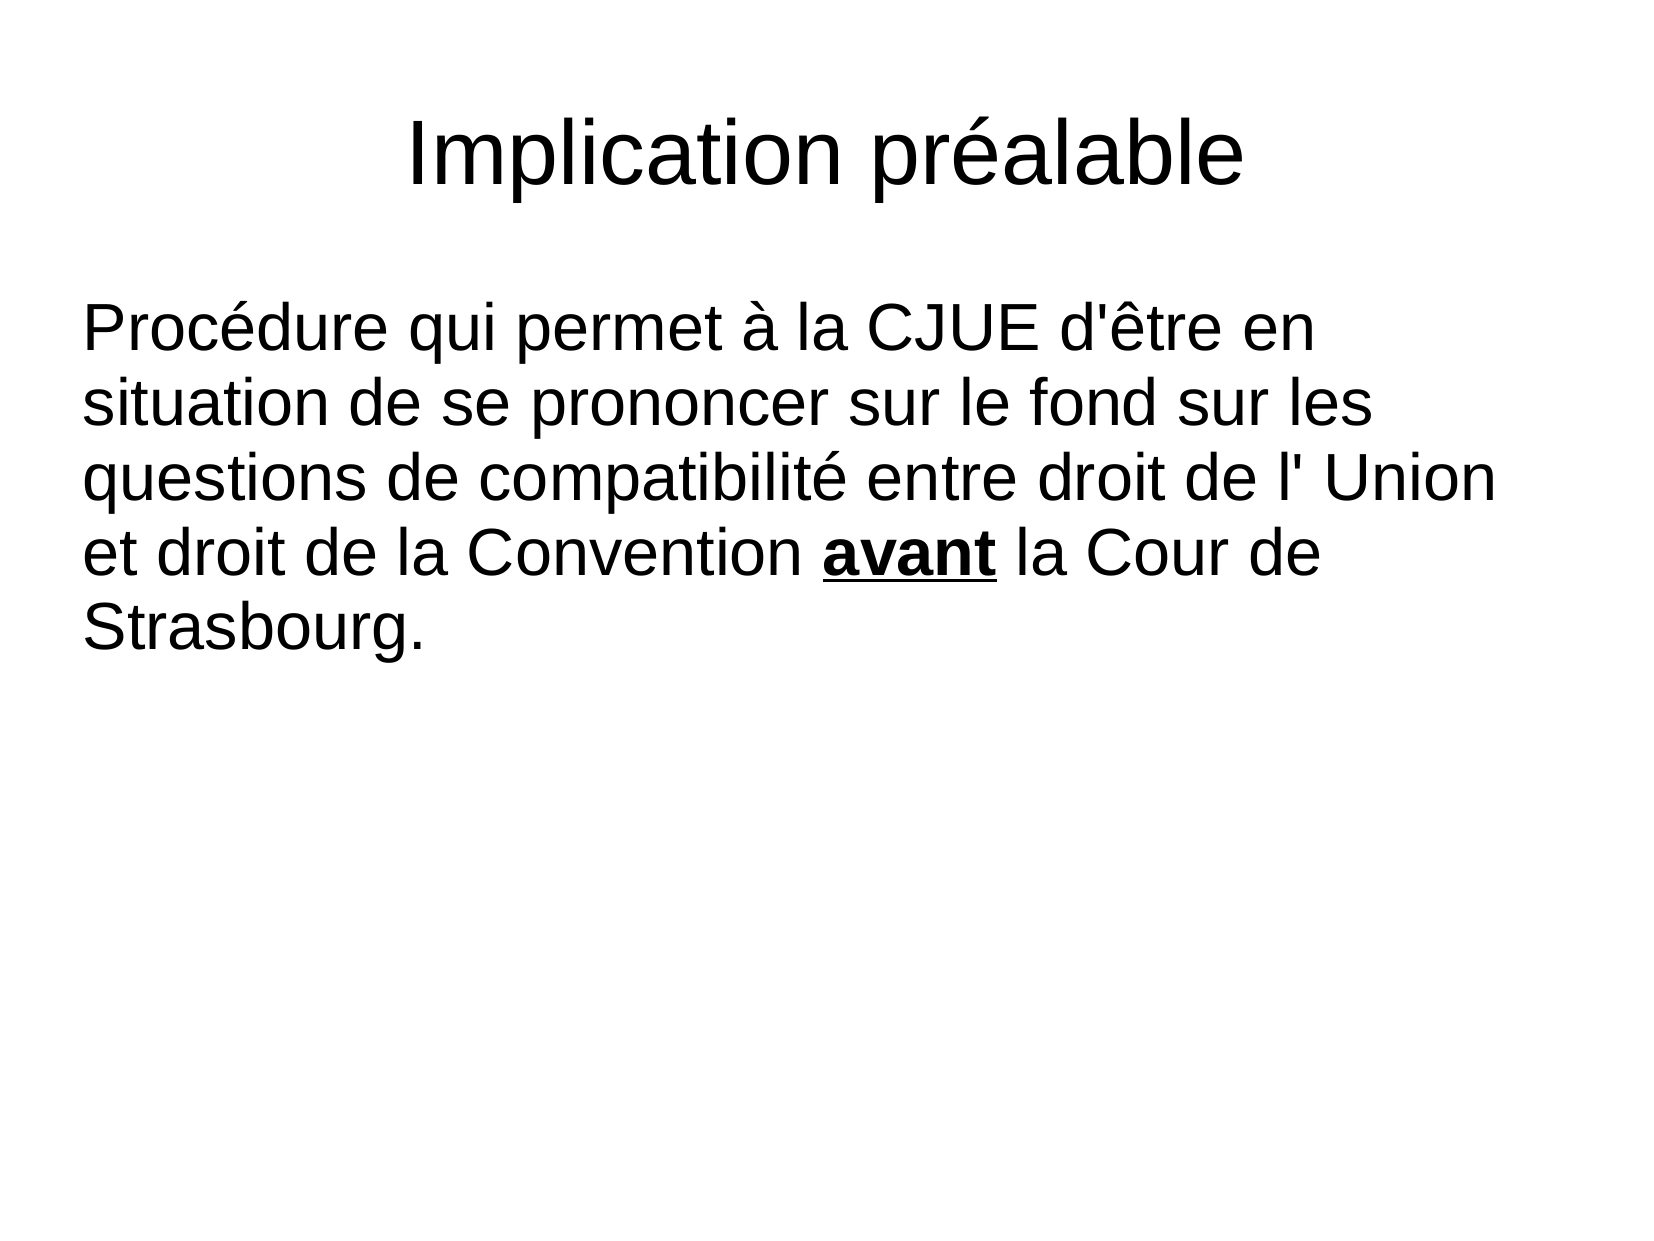

# Implication préalable
Procédure qui permet à la CJUE d'être en situation de se prononcer sur le fond sur les questions de compatibilité entre droit de l' Union et droit de la Convention avant la Cour de Strasbourg.